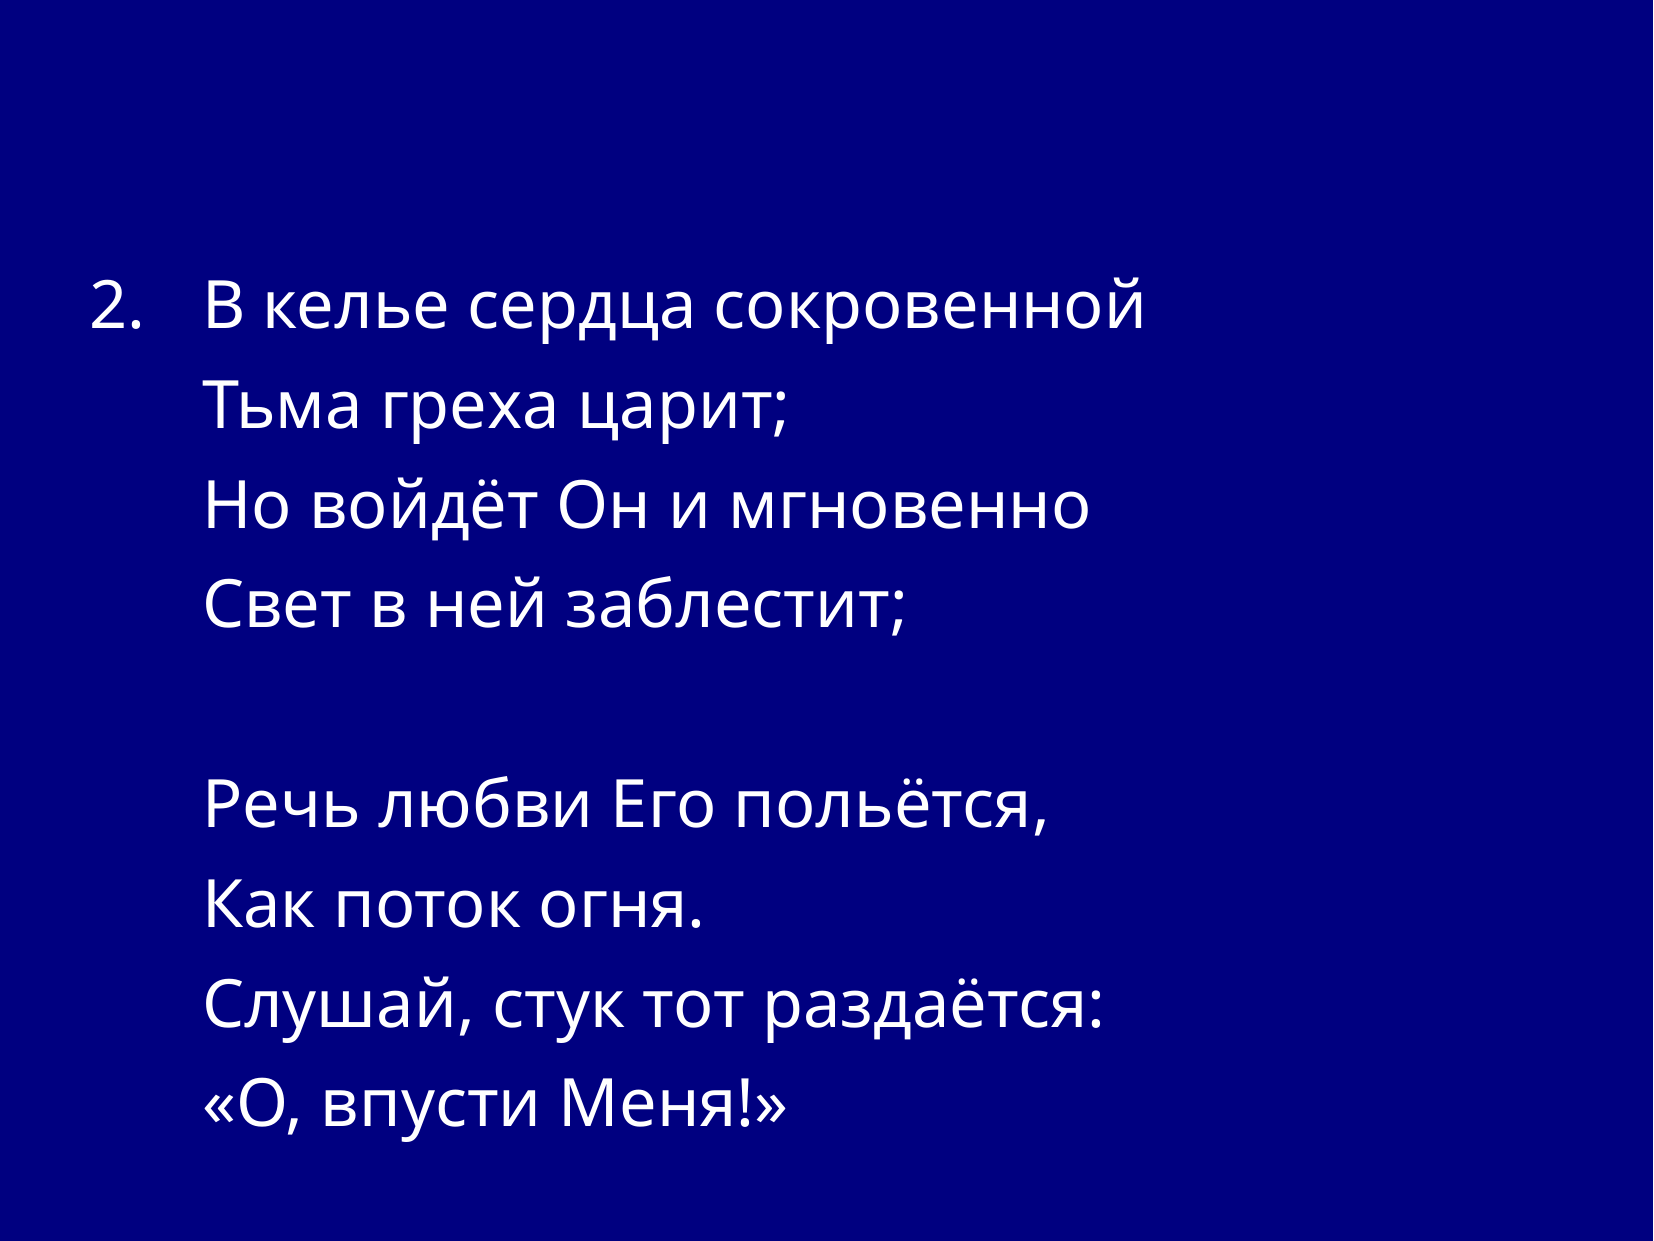

2.	В келье сердца сокровенной
	Тьма греха царит;
	Но войдёт Он и мгновенно
	Свет в ней заблестит;
	Речь любви Его польётся,
	Как поток огня.
	Слушай, стук тот раздаётся:
	«О, впусти Меня!»